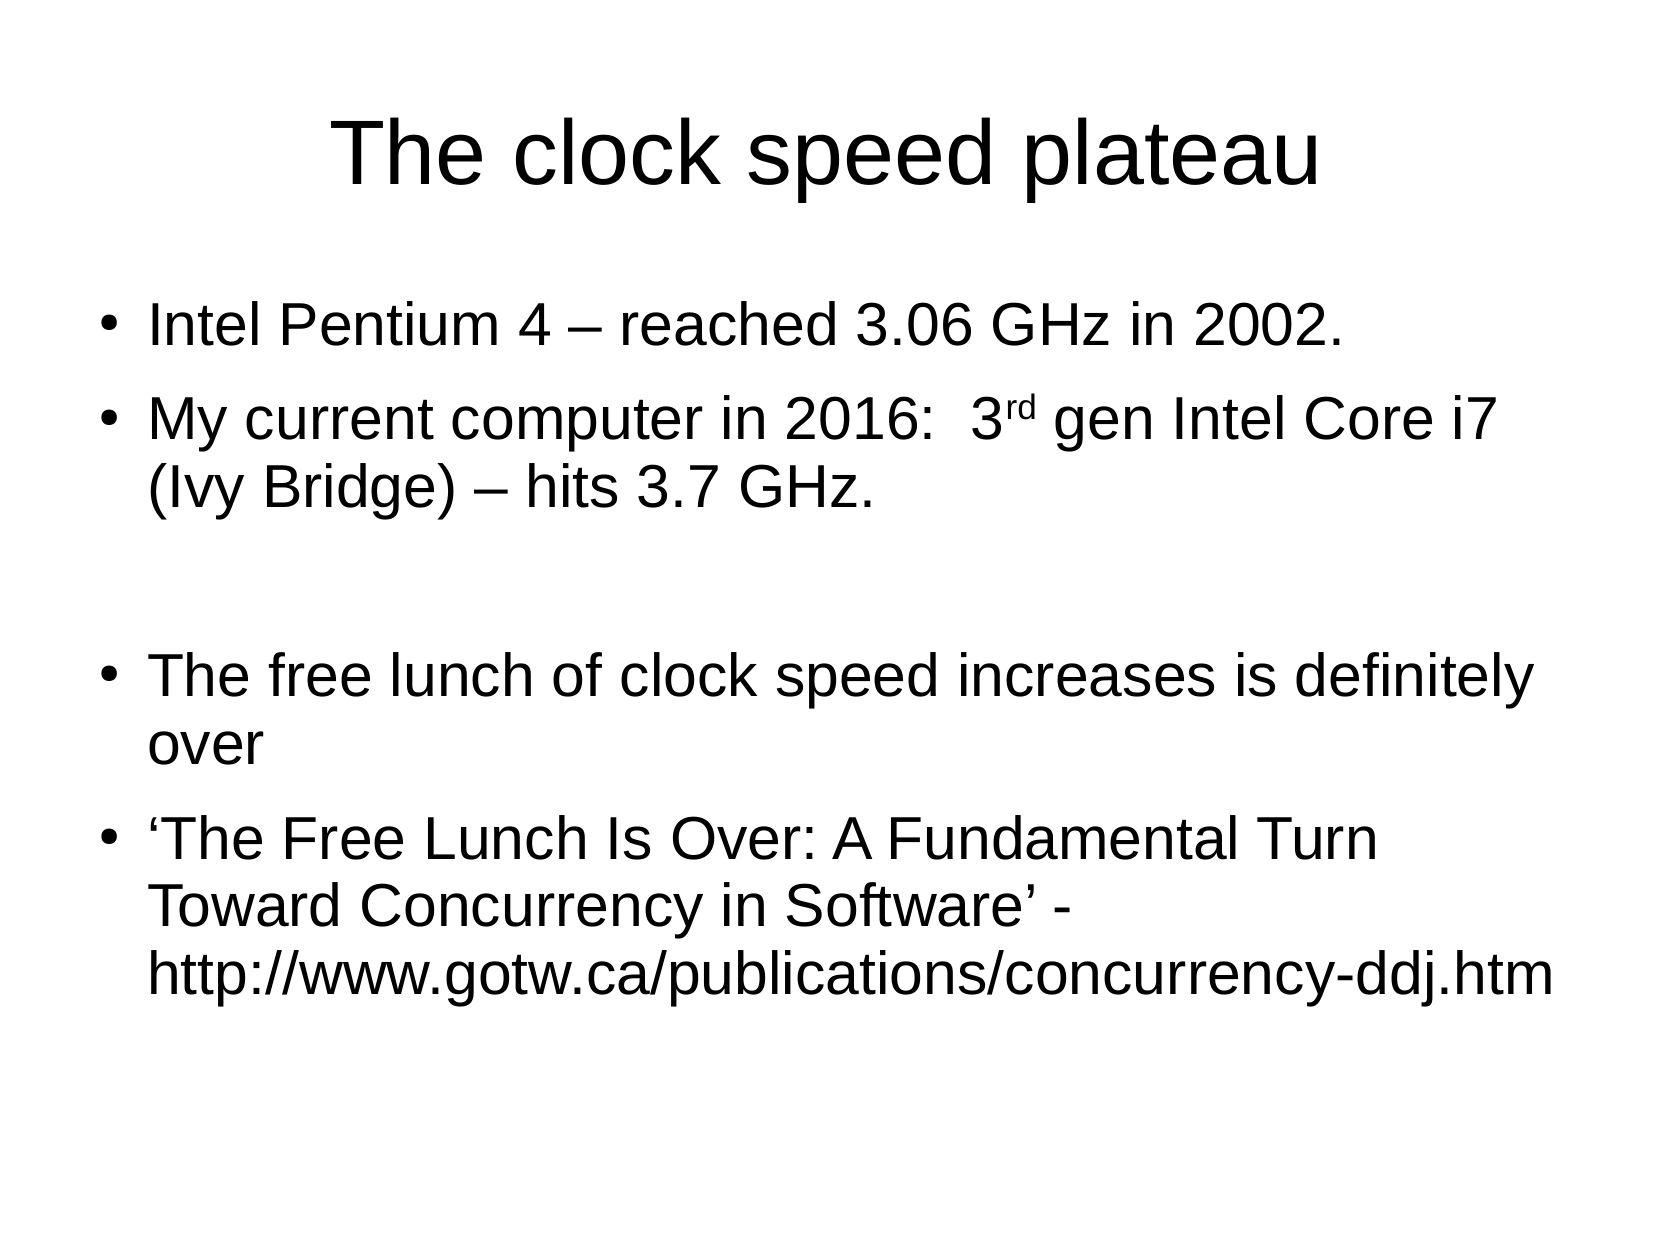

# The clock speed plateau
Intel Pentium 4 – reached 3.06 GHz in 2002.
My current computer in 2016: 3rd gen Intel Core i7 (Ivy Bridge) – hits 3.7 GHz.
The free lunch of clock speed increases is definitely over
‘The Free Lunch Is Over: A Fundamental Turn Toward Concurrency in Software’ - http://www.gotw.ca/publications/concurrency-ddj.htm